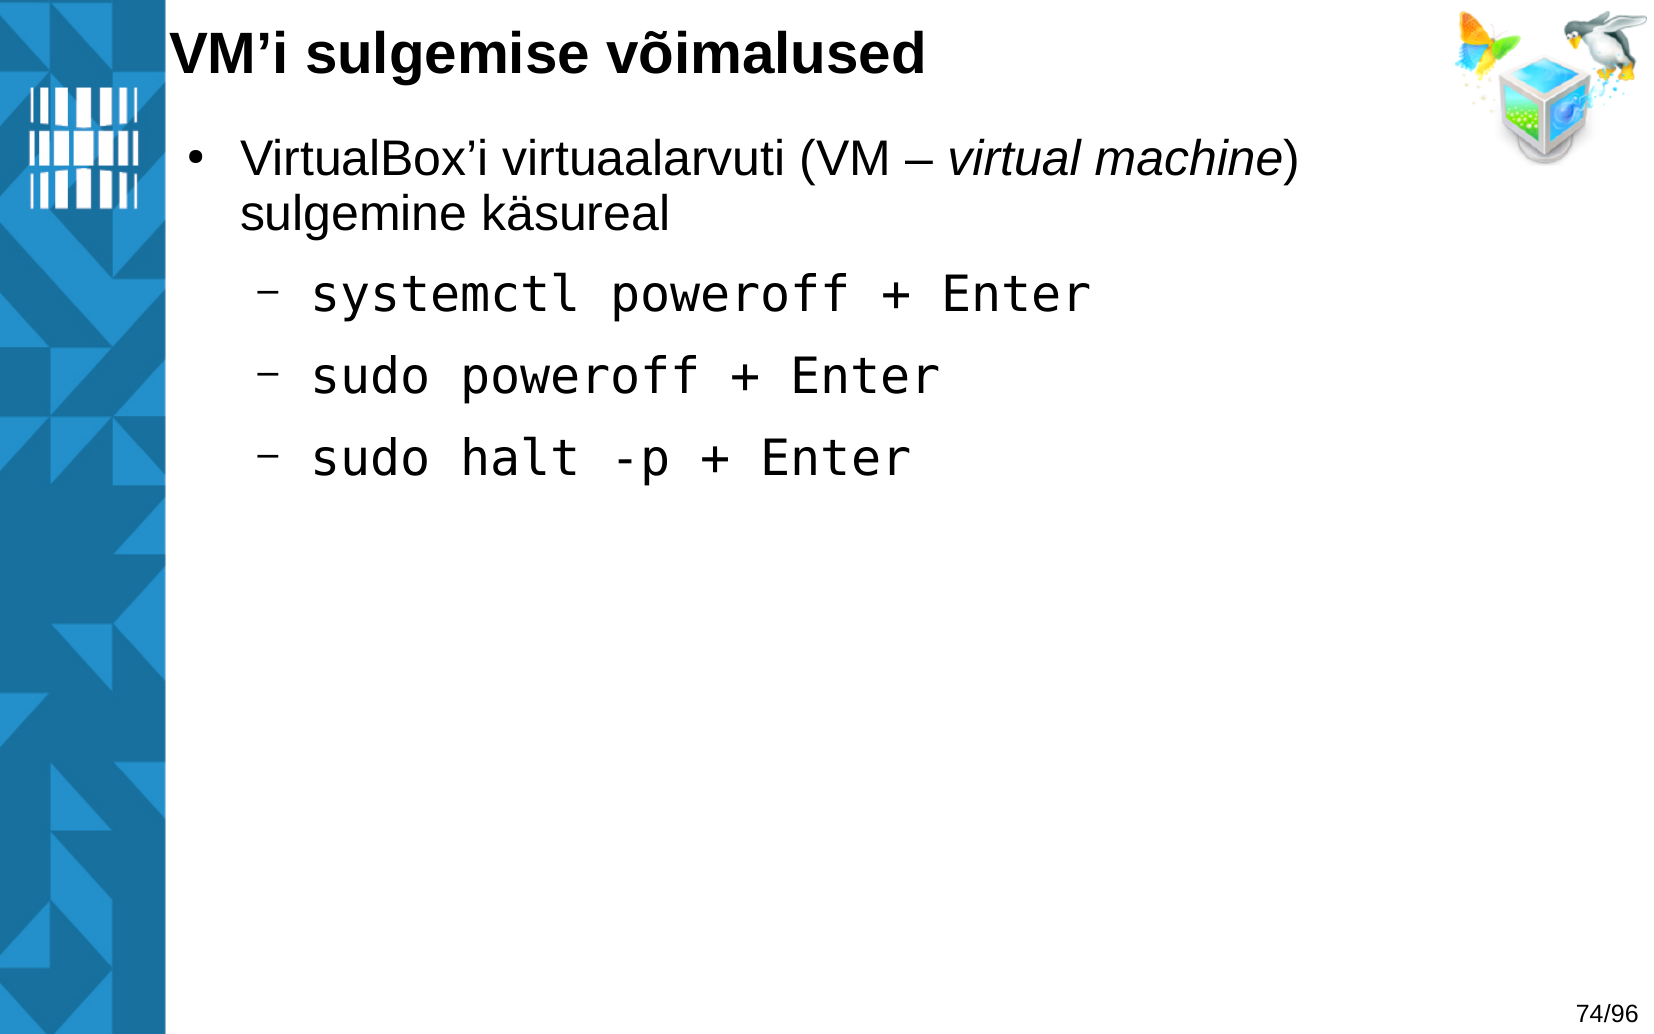

# VM’i sulgemise võimalused
VirtualBox’i virtuaalarvuti (VM – virtual machine) sulgemine käsureal
systemctl poweroff + Enter
sudo poweroff + Enter
sudo halt -p + Enter